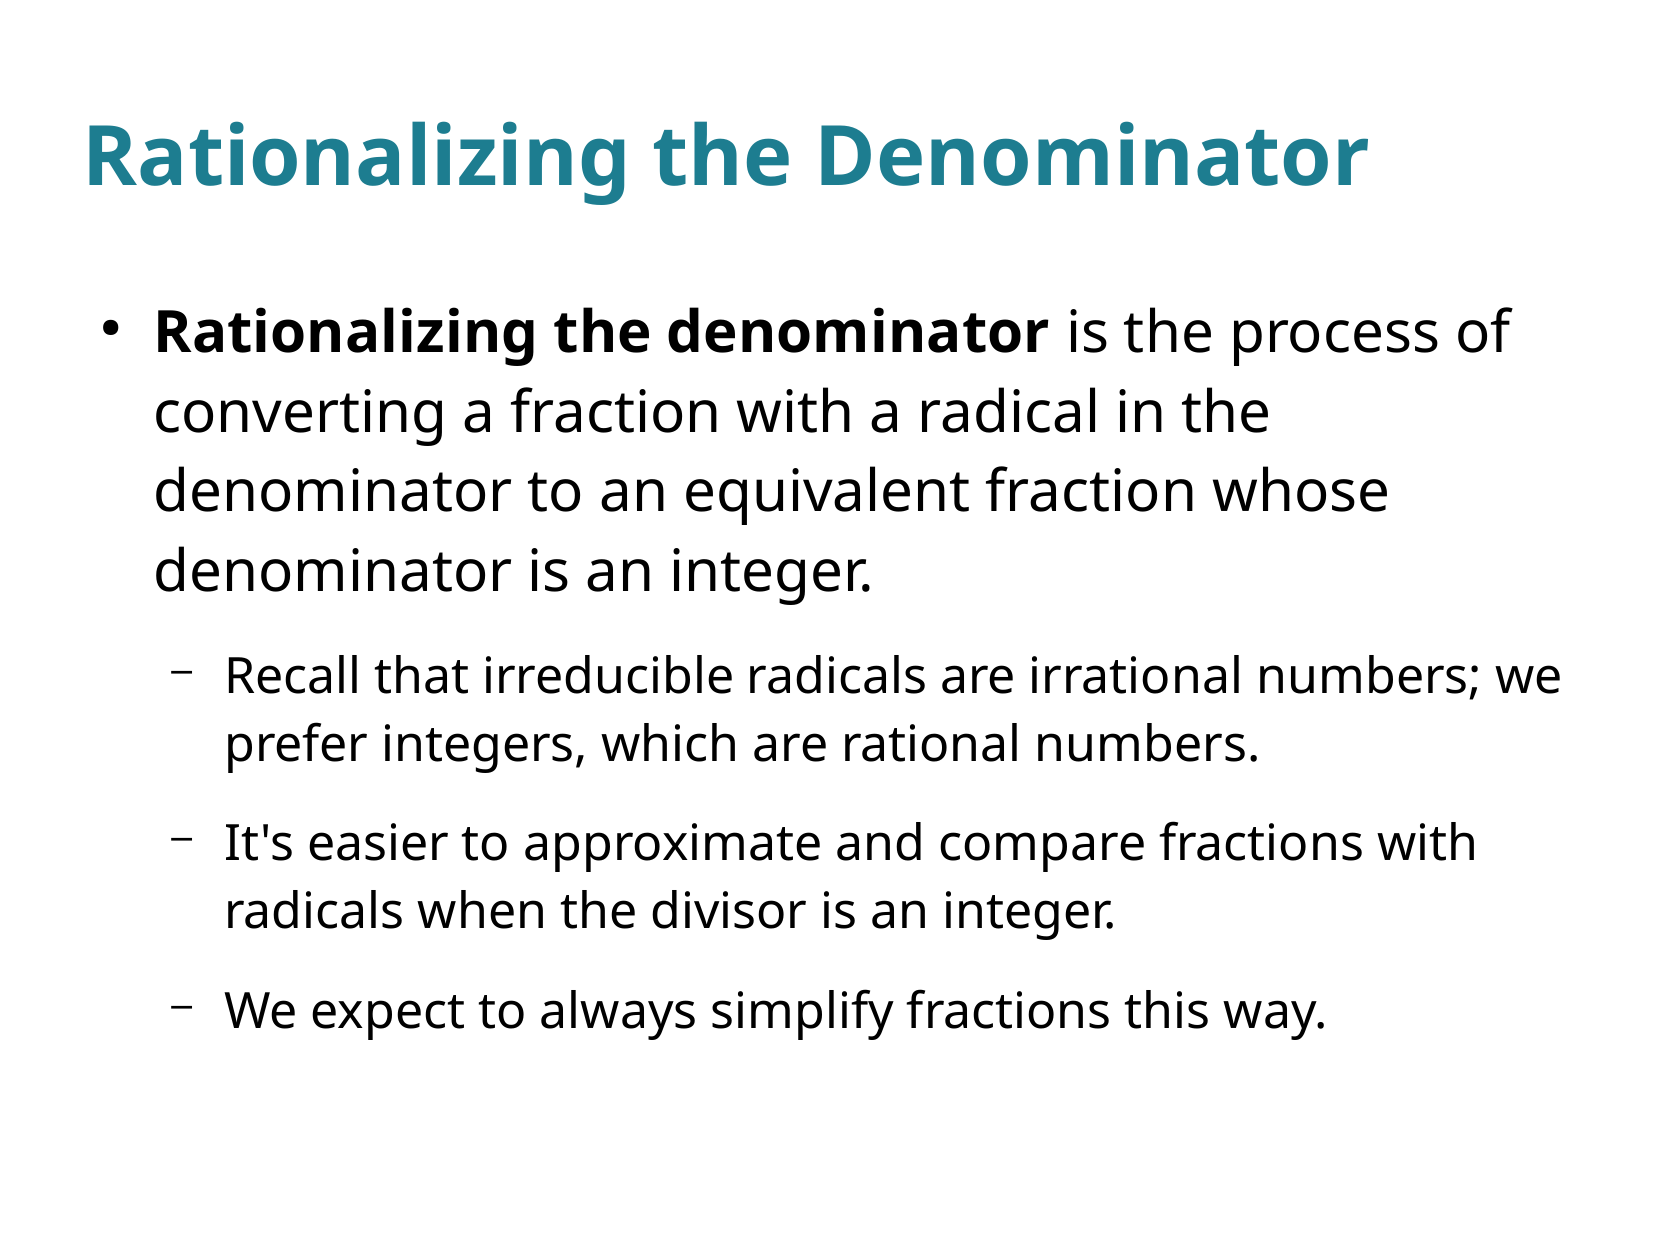

# Rationalizing the Denominator
Rationalizing the denominator is the process of converting a fraction with a radical in the denominator to an equivalent fraction whose denominator is an integer.
Recall that irreducible radicals are irrational numbers; we prefer integers, which are rational numbers.
It's easier to approximate and compare fractions with radicals when the divisor is an integer.
We expect to always simplify fractions this way.